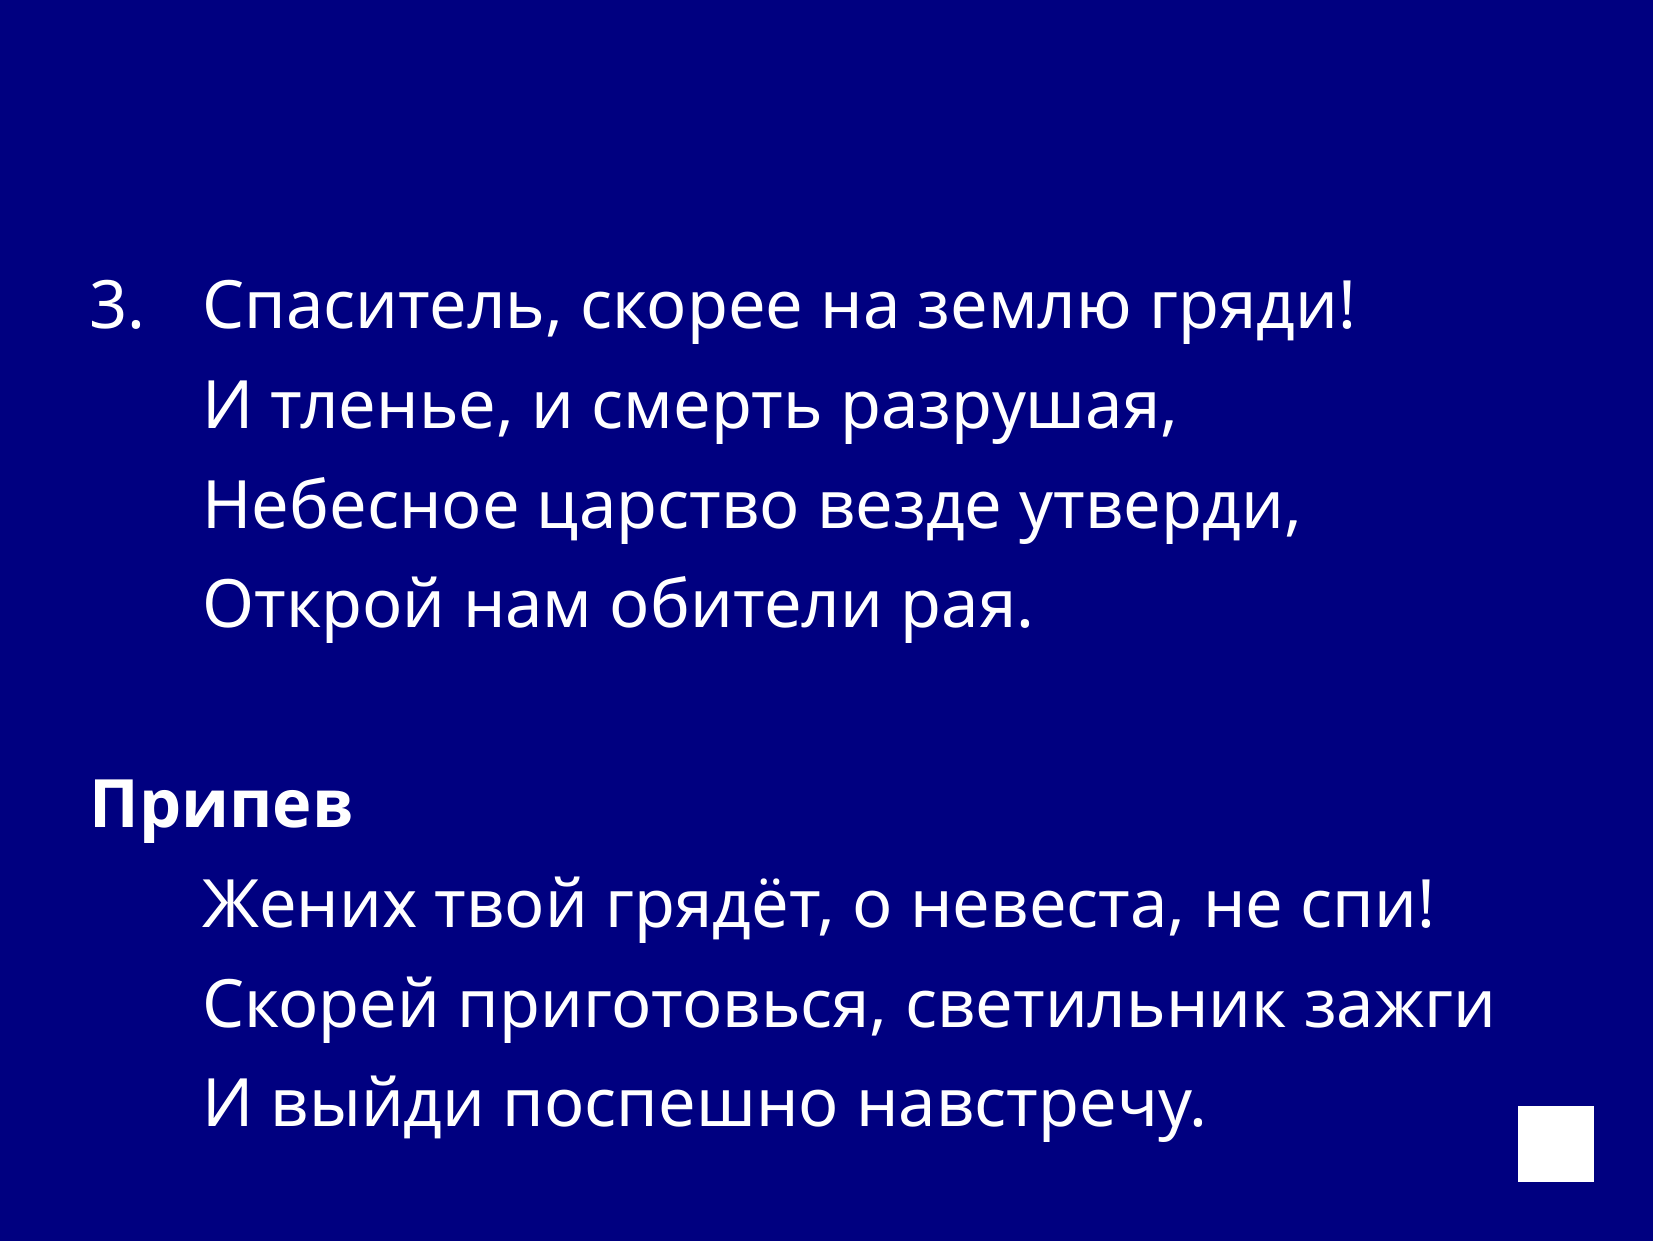

3.	Спаситель, скорее на землю гряди!
	И тленье, и смерть разрушая,
	Небесное царство везде утверди,
	Открой нам обители рая.
Припев
	Жених твой грядёт, о невеста, не спи!
	Скорей приготовься, светильник зажги
	И выйди поспешно навстречу.